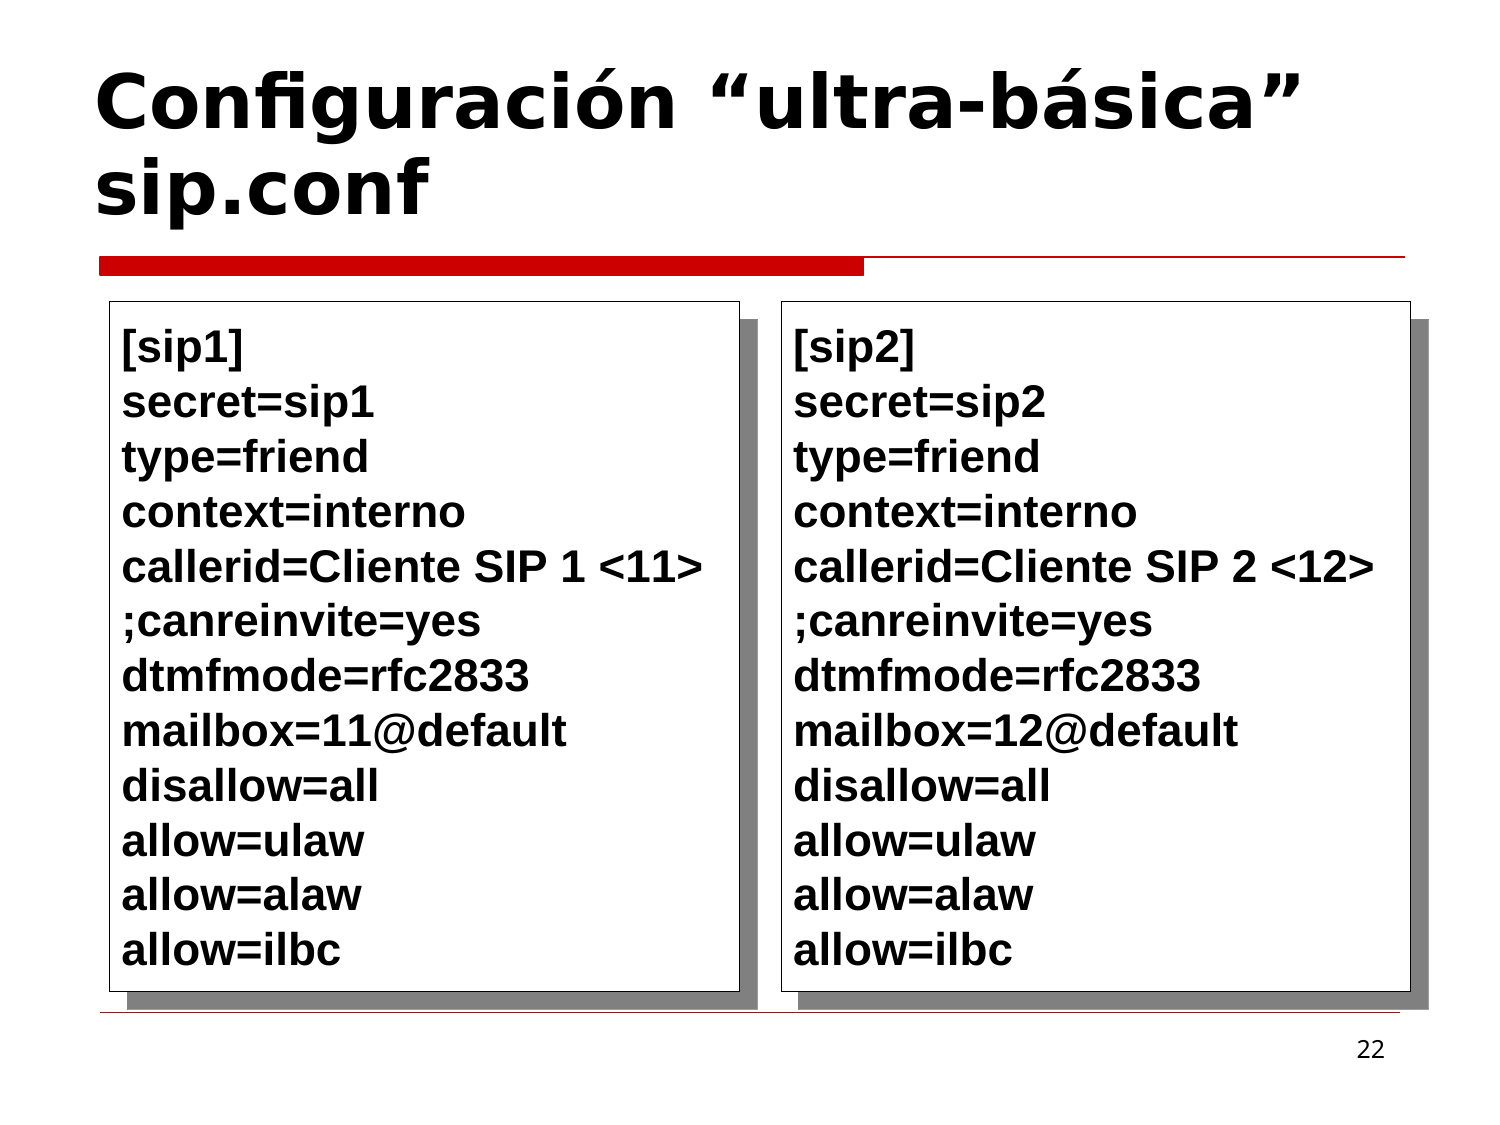

# Configuración “ultra-básica” sip.conf
[sip1]
secret=sip1
type=friend
context=interno
callerid=Cliente SIP 1 <11>
;canreinvite=yes
dtmfmode=rfc2833
mailbox=11@default
disallow=all
allow=ulaw
allow=alaw
allow=ilbc
[sip2]
secret=sip2
type=friend
context=interno
callerid=Cliente SIP 2 <12>
;canreinvite=yes
dtmfmode=rfc2833
mailbox=12@default
disallow=all
allow=ulaw
allow=alaw
allow=ilbc